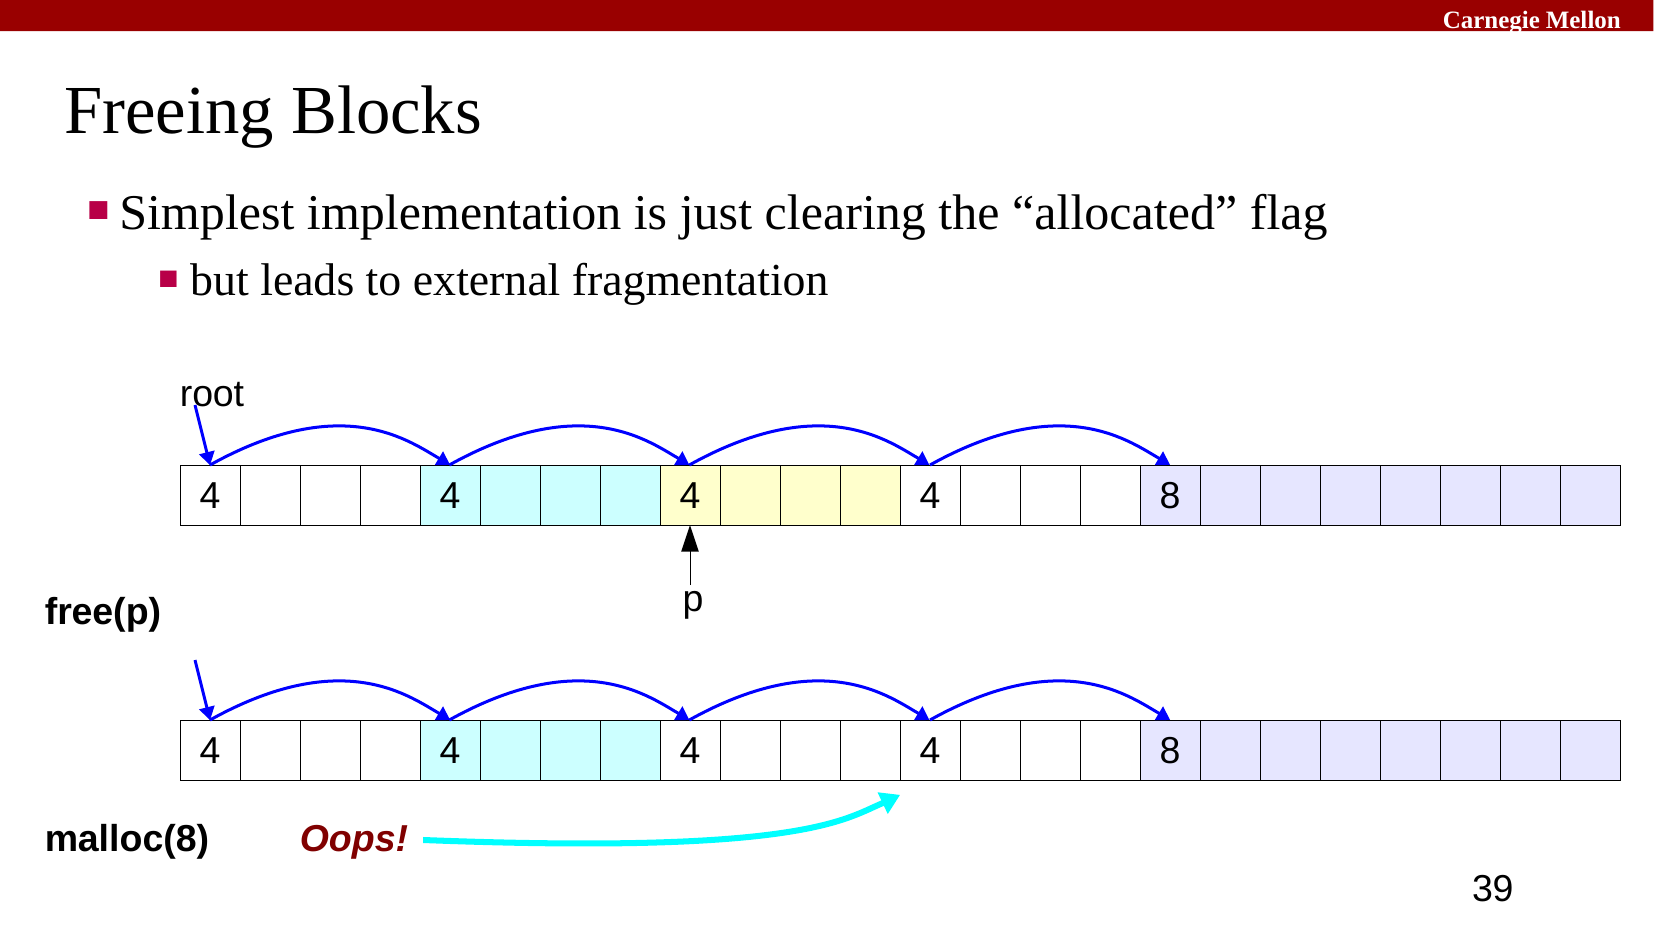

# Freeing Blocks
Simplest implementation is just clearing the “allocated” flag
but leads to external fragmentation
root
4
4
4
4
8
p
free(p)
4
4
4
4
8
malloc(8)
Oops!